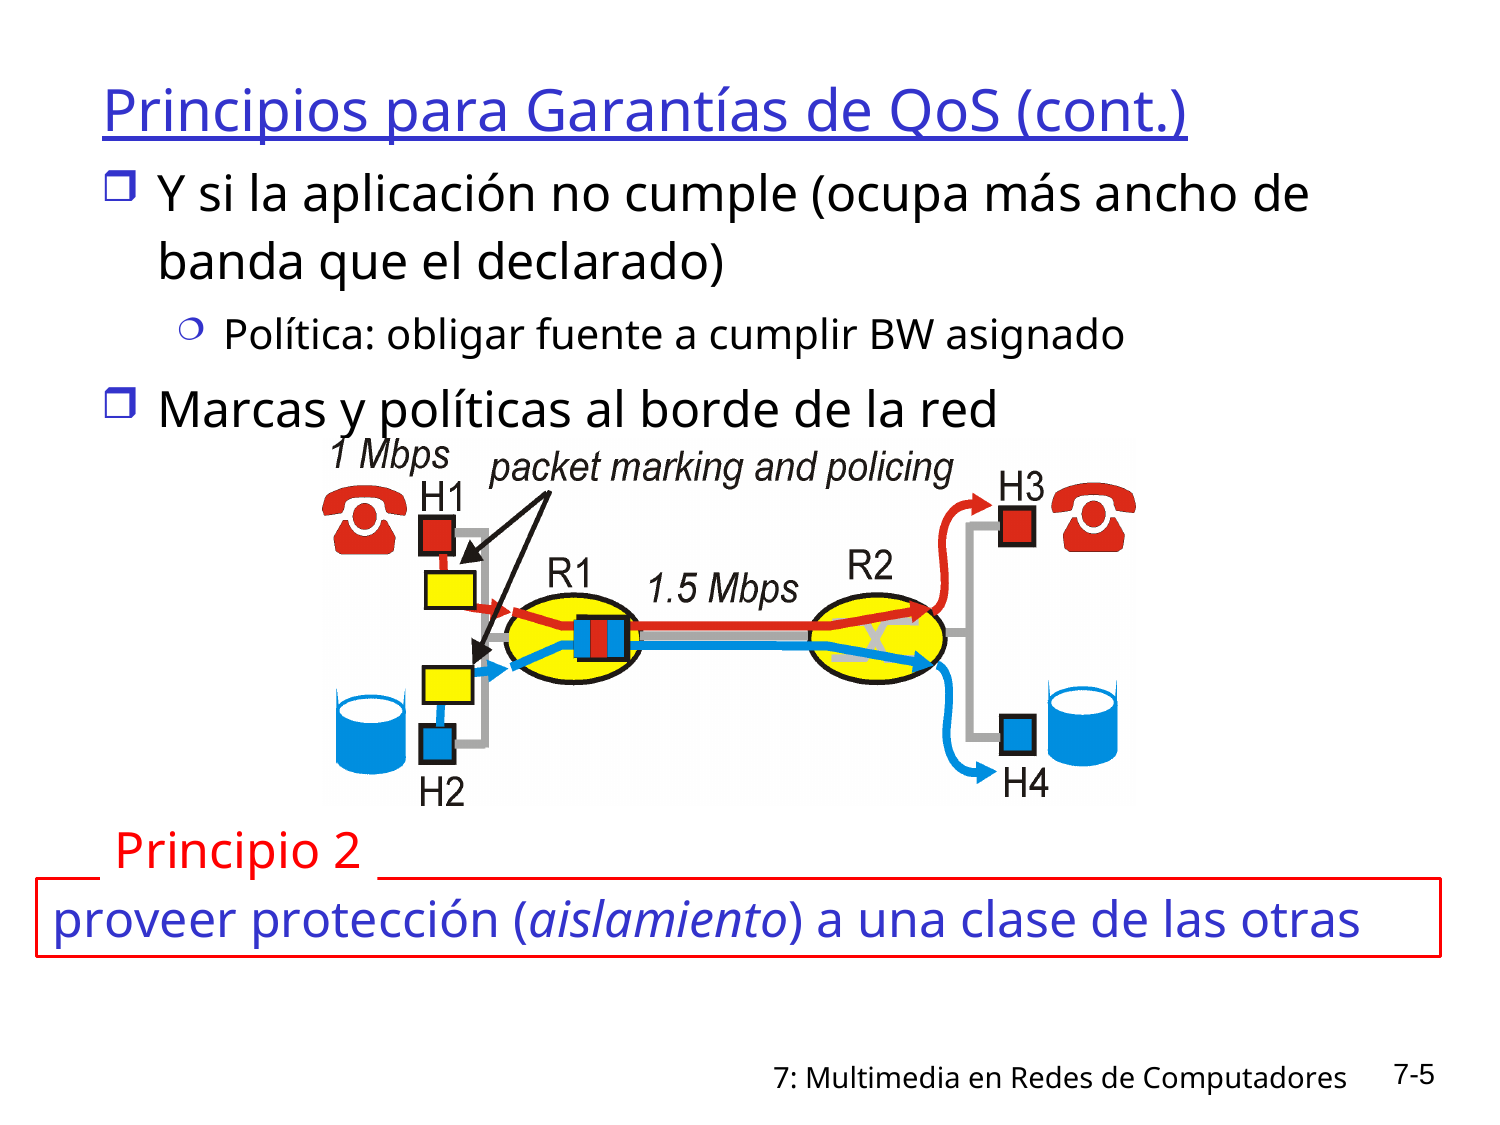

# Principios para Garantías de QoS (cont.)
Y si la aplicación no cumple (ocupa más ancho de banda que el declarado)
Política: obligar fuente a cumplir BW asignado
Marcas y políticas al borde de la red
Principio 2
proveer protección (aislamiento) a una clase de las otras
5